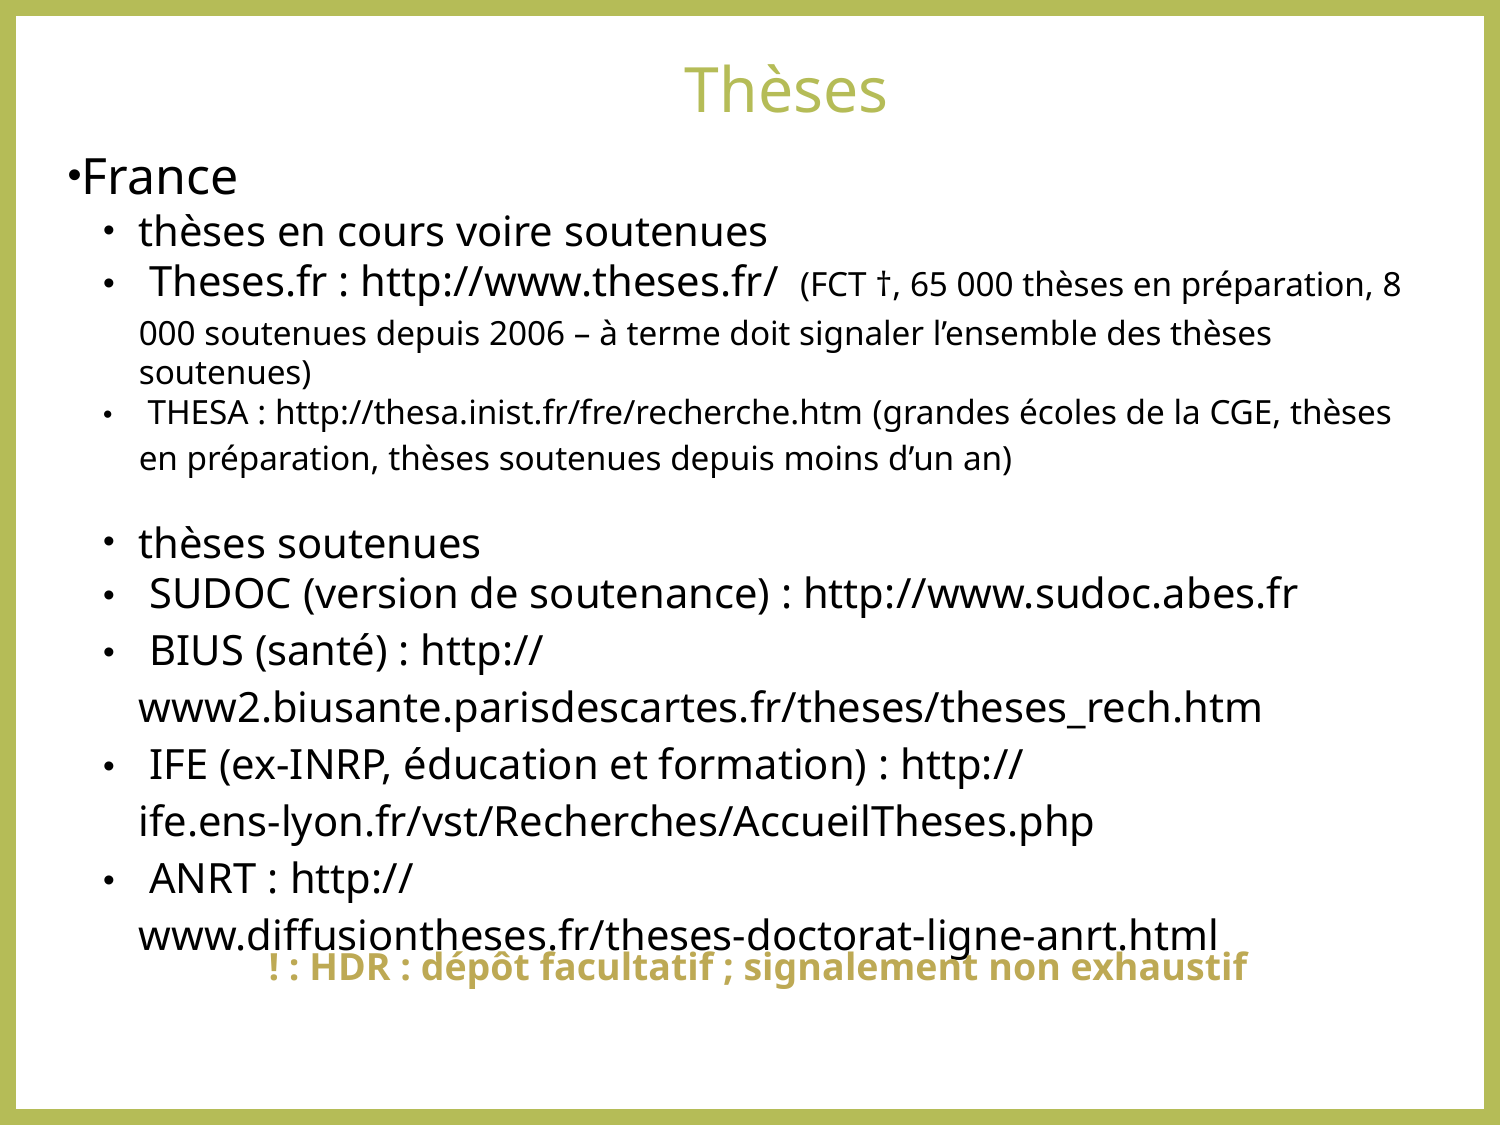

Thèses
France
thèses en cours voire soutenues
 Theses.fr : http://www.theses.fr/ (FCT †, 65 000 thèses en préparation, 8 000 soutenues depuis 2006 – à terme doit signaler l’ensemble des thèses soutenues)
 THESA : http://thesa.inist.fr/fre/recherche.htm (grandes écoles de la CGE, thèses en préparation, thèses soutenues depuis moins d’un an)
thèses soutenues
 SUDOC (version de soutenance) : http://www.sudoc.abes.fr
 BIUS (santé) : http://www2.biusante.parisdescartes.fr/theses/theses_rech.htm
 IFE (ex-INRP, éducation et formation) : http://ife.ens-lyon.fr/vst/Recherches/AccueilTheses.php
 ANRT : http://www.diffusiontheses.fr/theses-doctorat-ligne-anrt.html
! : HDR : dépôt facultatif ; signalement non exhaustif